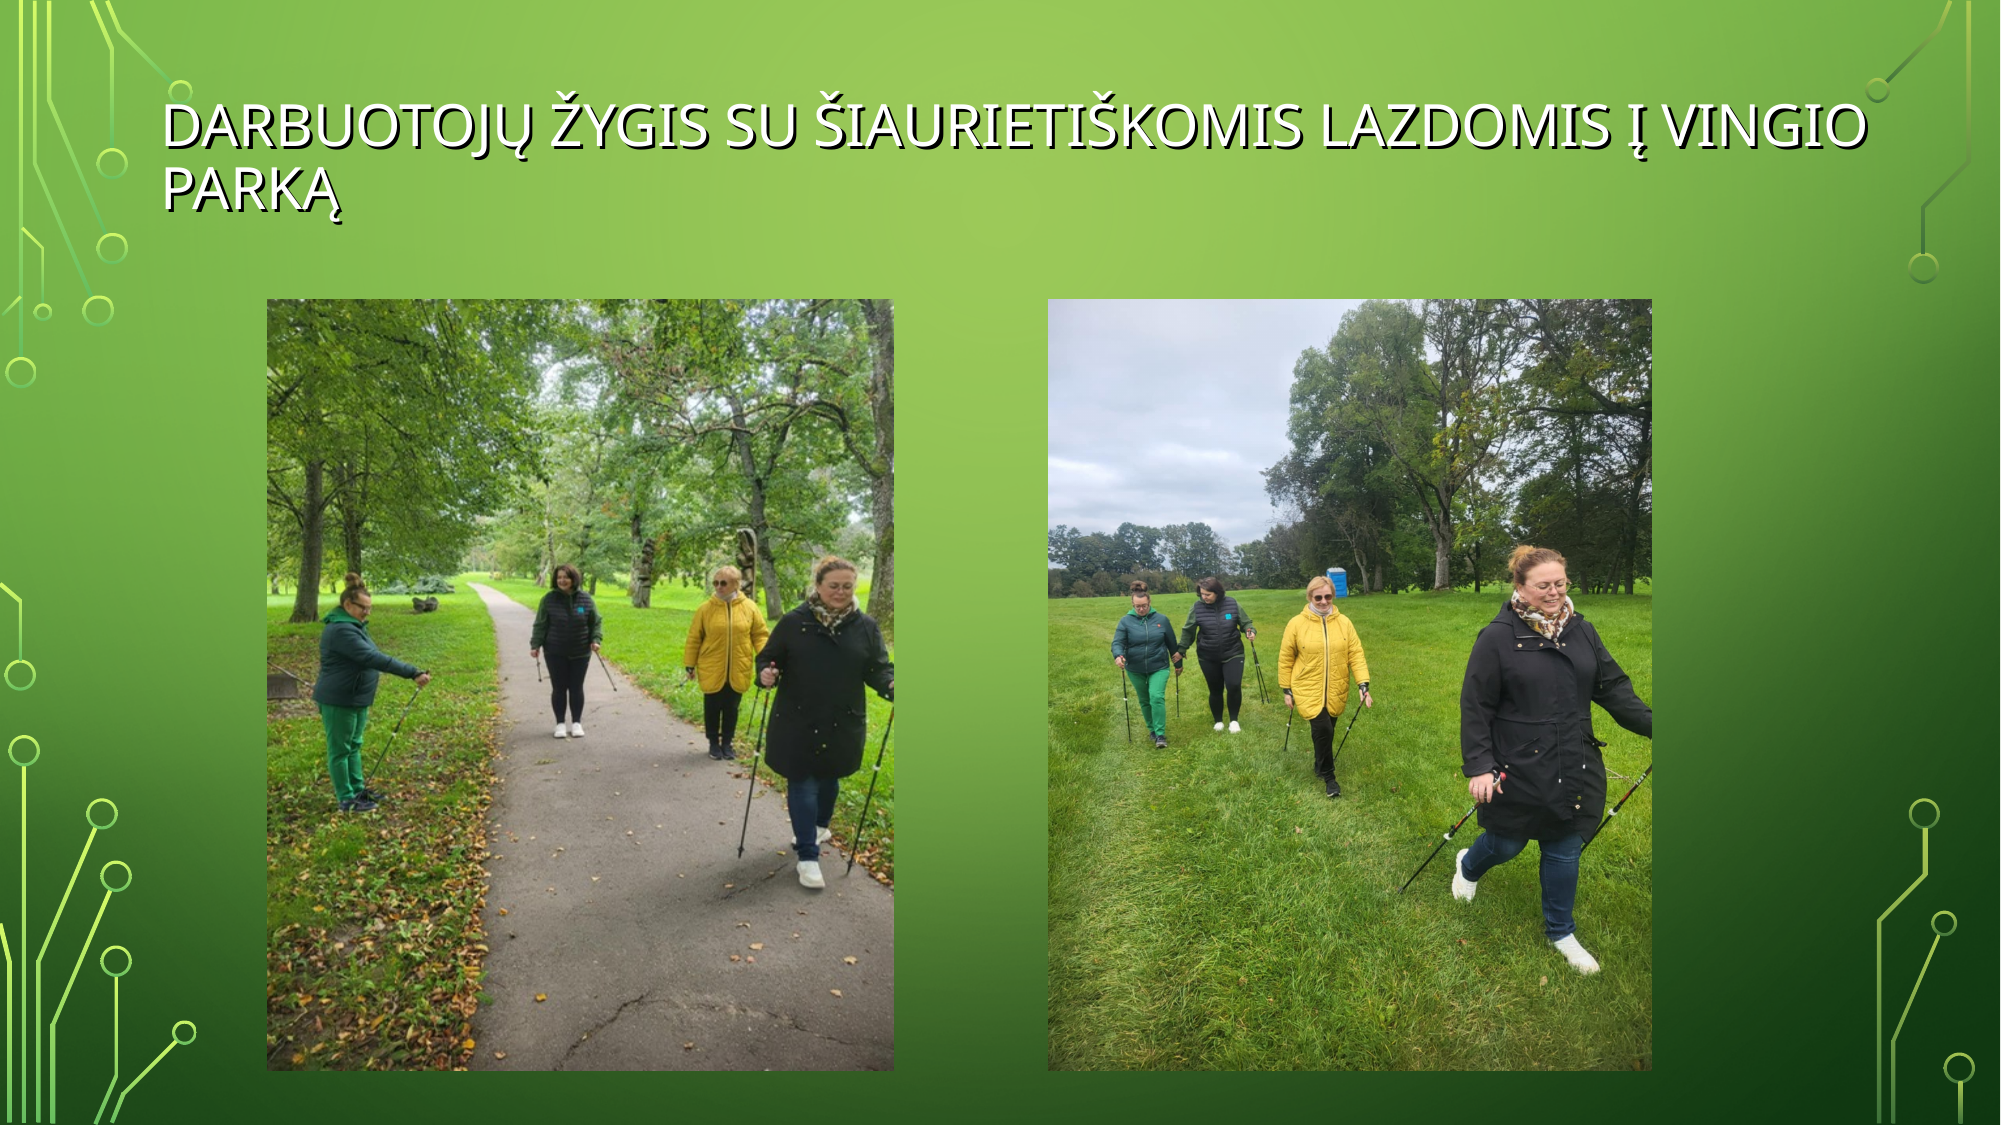

# DARBUOTOJŲ ŽYGIS SU ŠIAURIETIŠKOMIS LAZDOMIS Į VINGIO PARKĄ